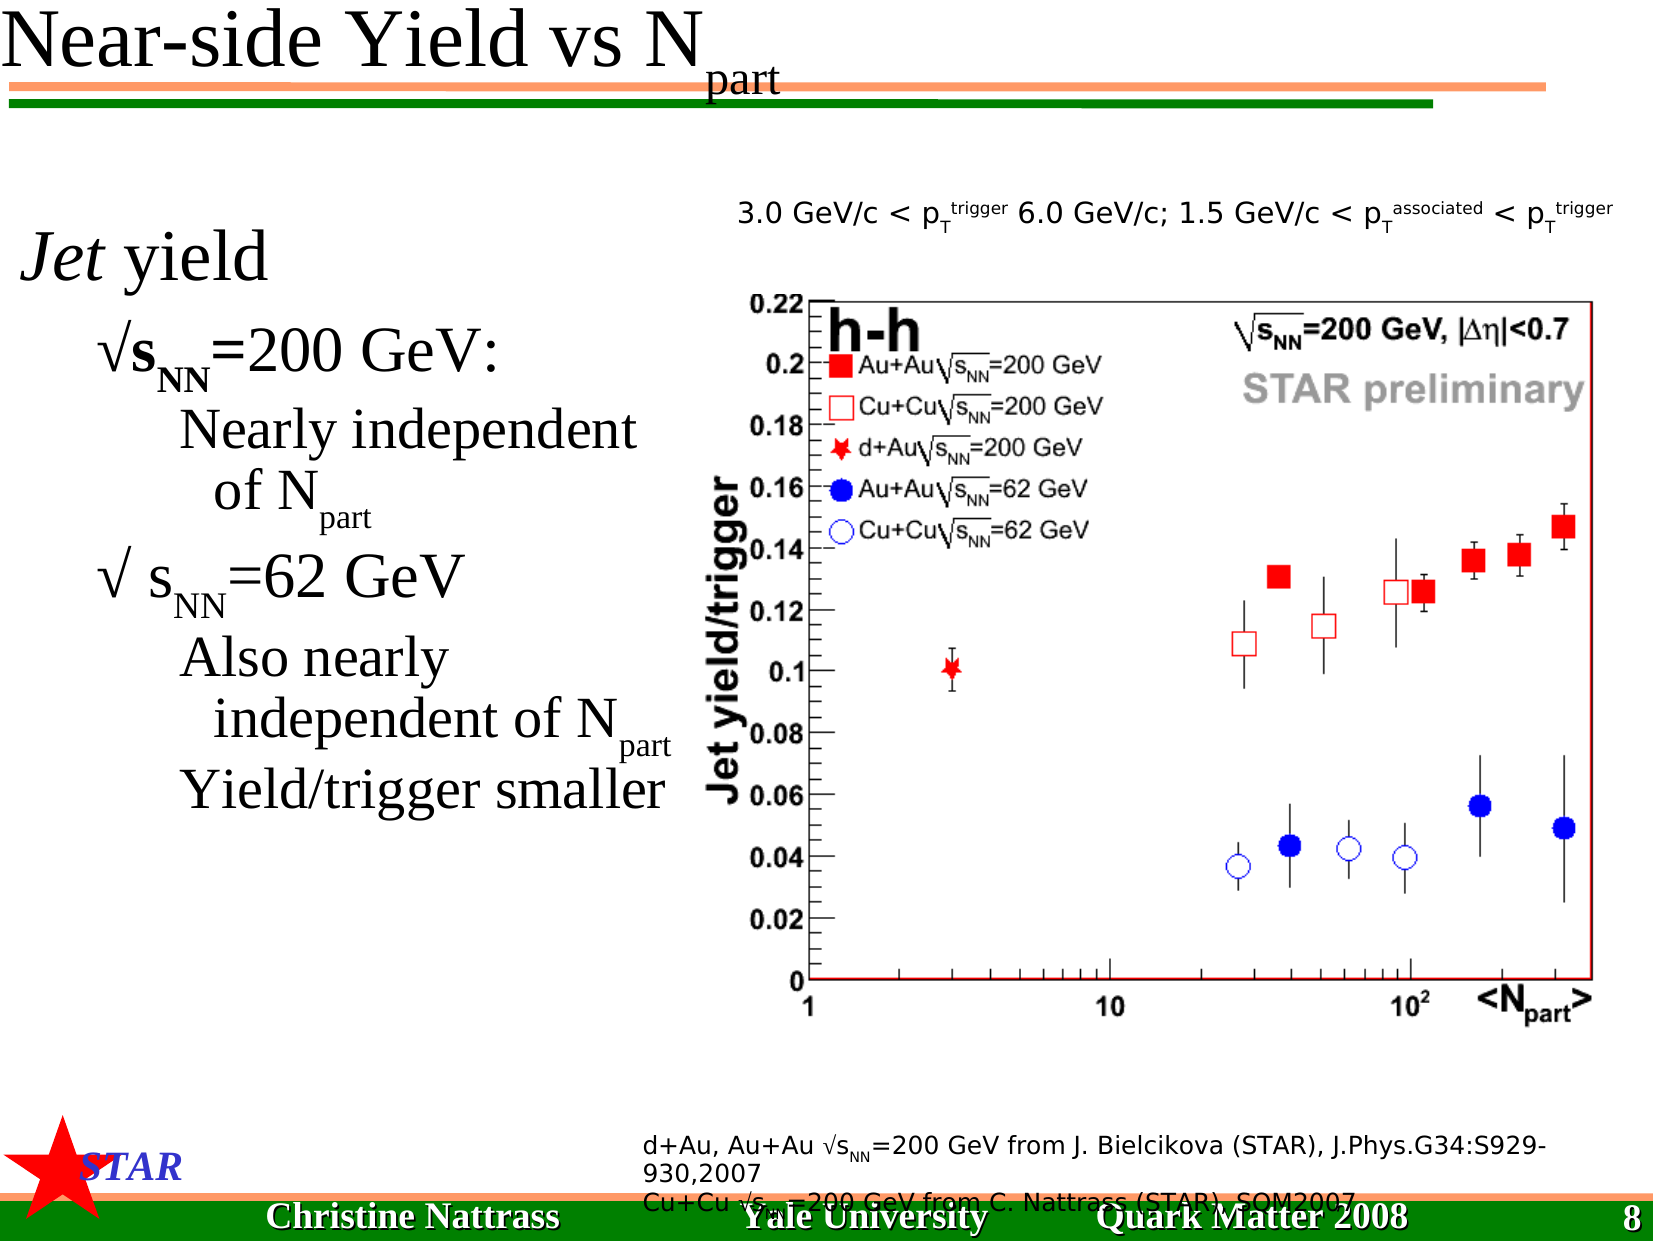

Near-side Yield vs Npart
3.0 GeV/c < pTtrigger 6.0 GeV/c; 1.5 GeV/c < pTassociated < pTtrigger
Jet yield
√sNN=200 GeV:
Nearly independent of Npart
√ sNN=62 GeV
Also nearly independent of Npart
Yield/trigger smaller
d+Au, Au+Au √sNN=200 GeV from J. Bielcikova (STAR), J.Phys.G34:S929-930,2007
Cu+Cu √sNN=200 GeV from C. Nattrass (STAR), SQM2007